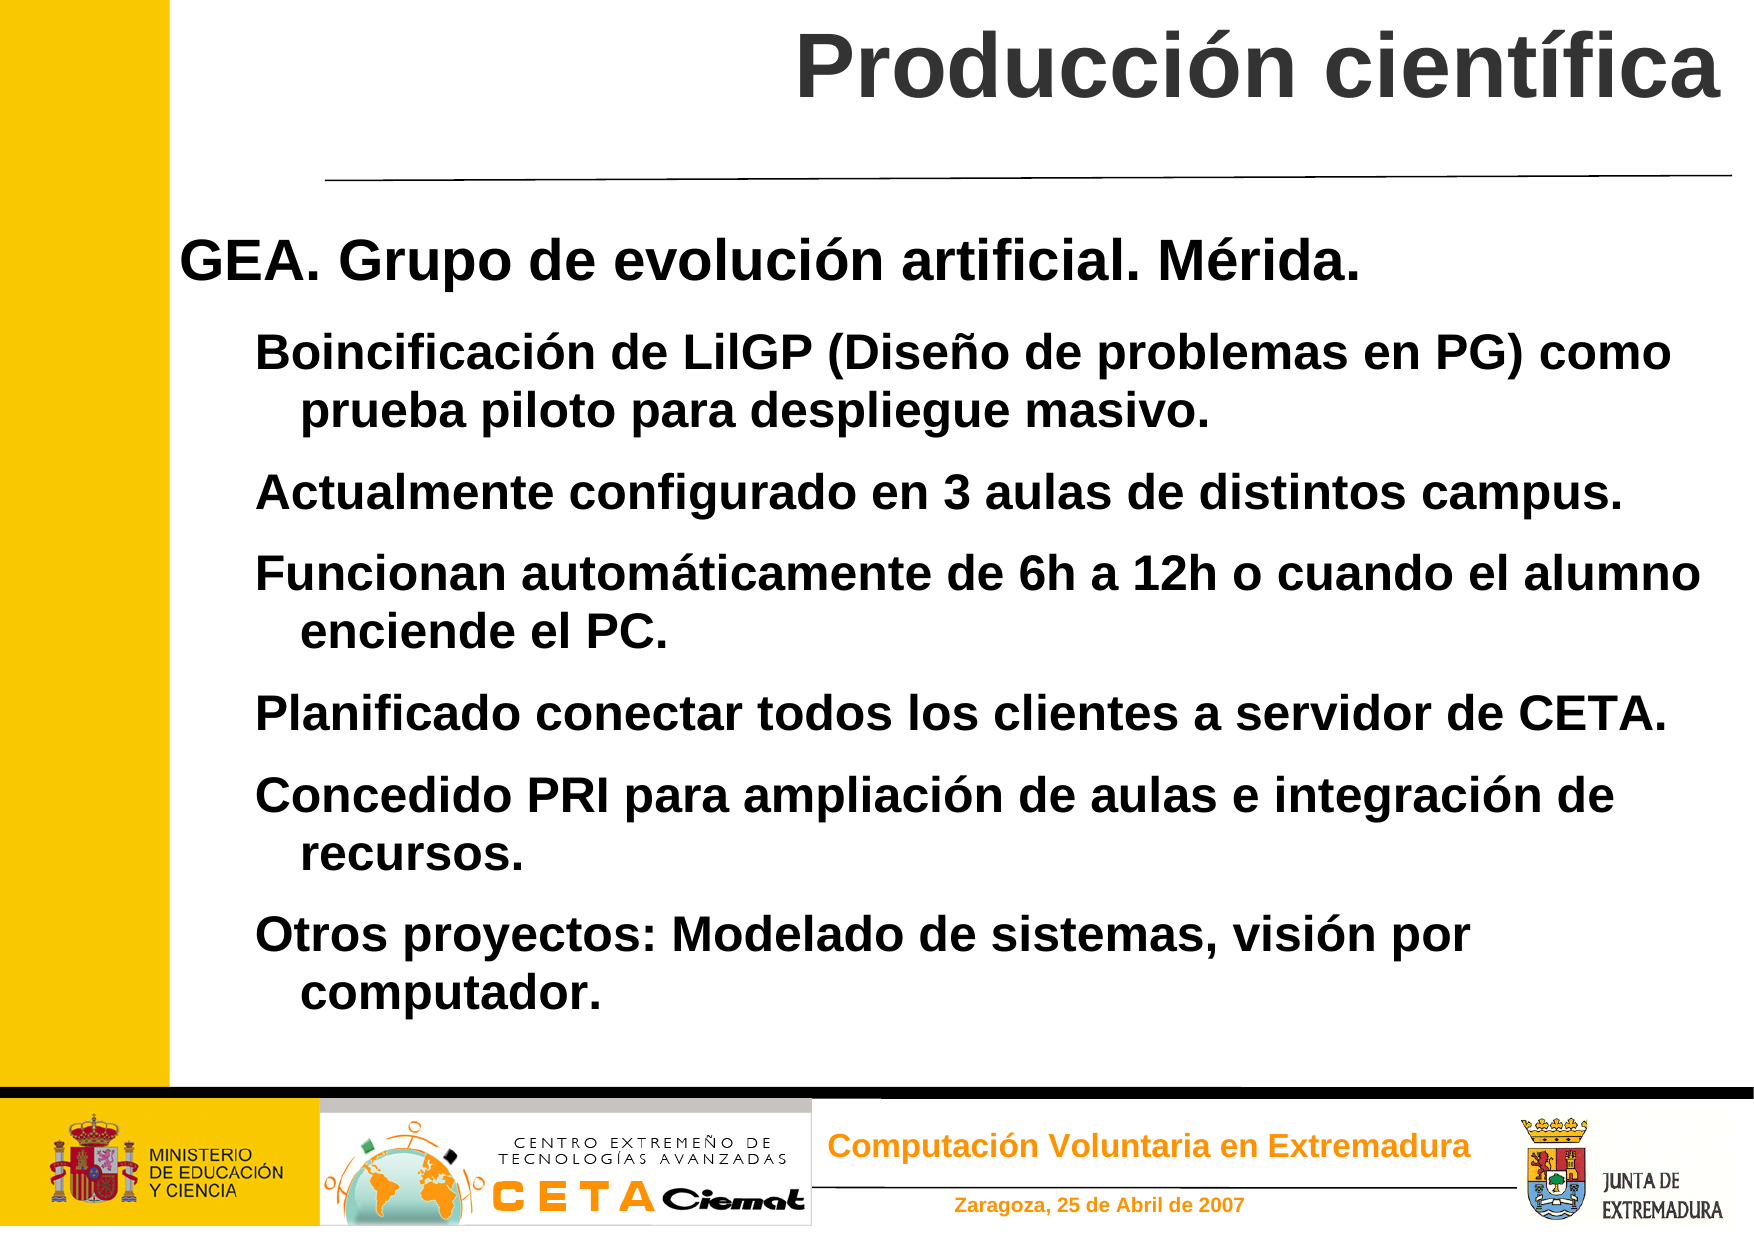

Producción científica
# GEA. Grupo de evolución artificial. Mérida.
Boincificación de LilGP (Diseño de problemas en PG) como prueba piloto para despliegue masivo.
Actualmente configurado en 3 aulas de distintos campus.
Funcionan automáticamente de 6h a 12h o cuando el alumno enciende el PC.
Planificado conectar todos los clientes a servidor de CETA.
Concedido PRI para ampliación de aulas e integración de recursos.
Otros proyectos: Modelado de sistemas, visión por computador.